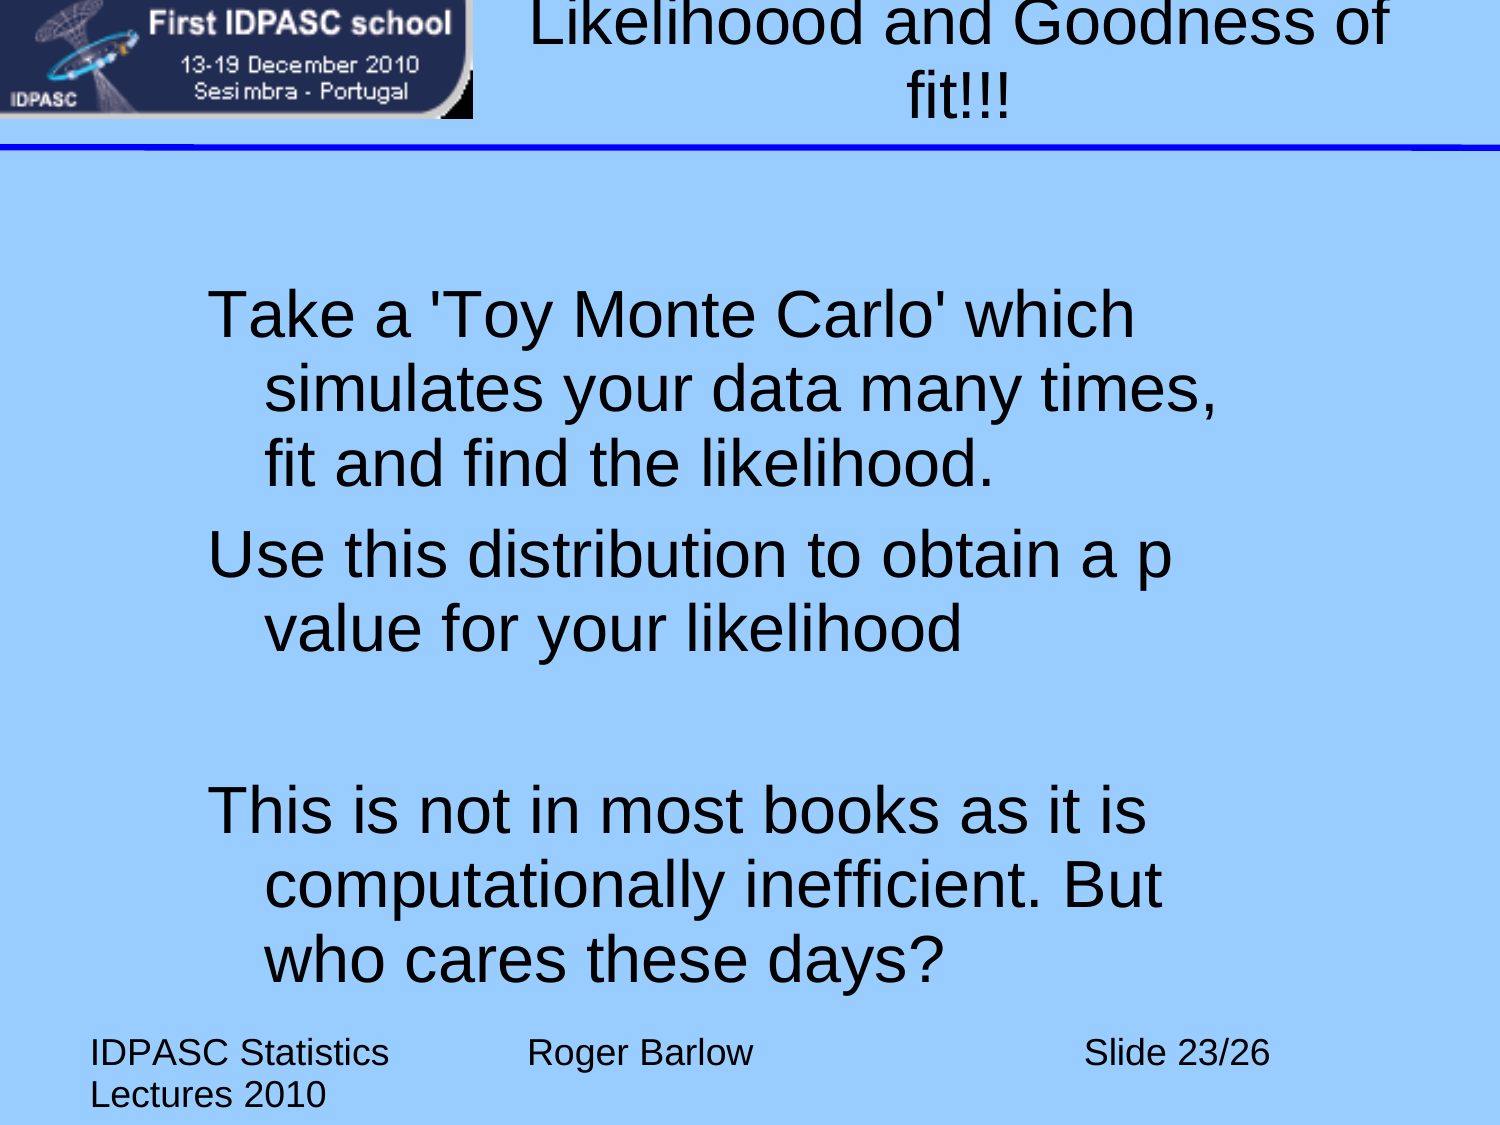

# Likelihoood and Goodness of fit!!!
Take a 'Toy Monte Carlo' which simulates your data many times, fit and find the likelihood.
Use this distribution to obtain a p value for your likelihood
This is not in most books as it is computationally inefficient. But who cares these days?
23